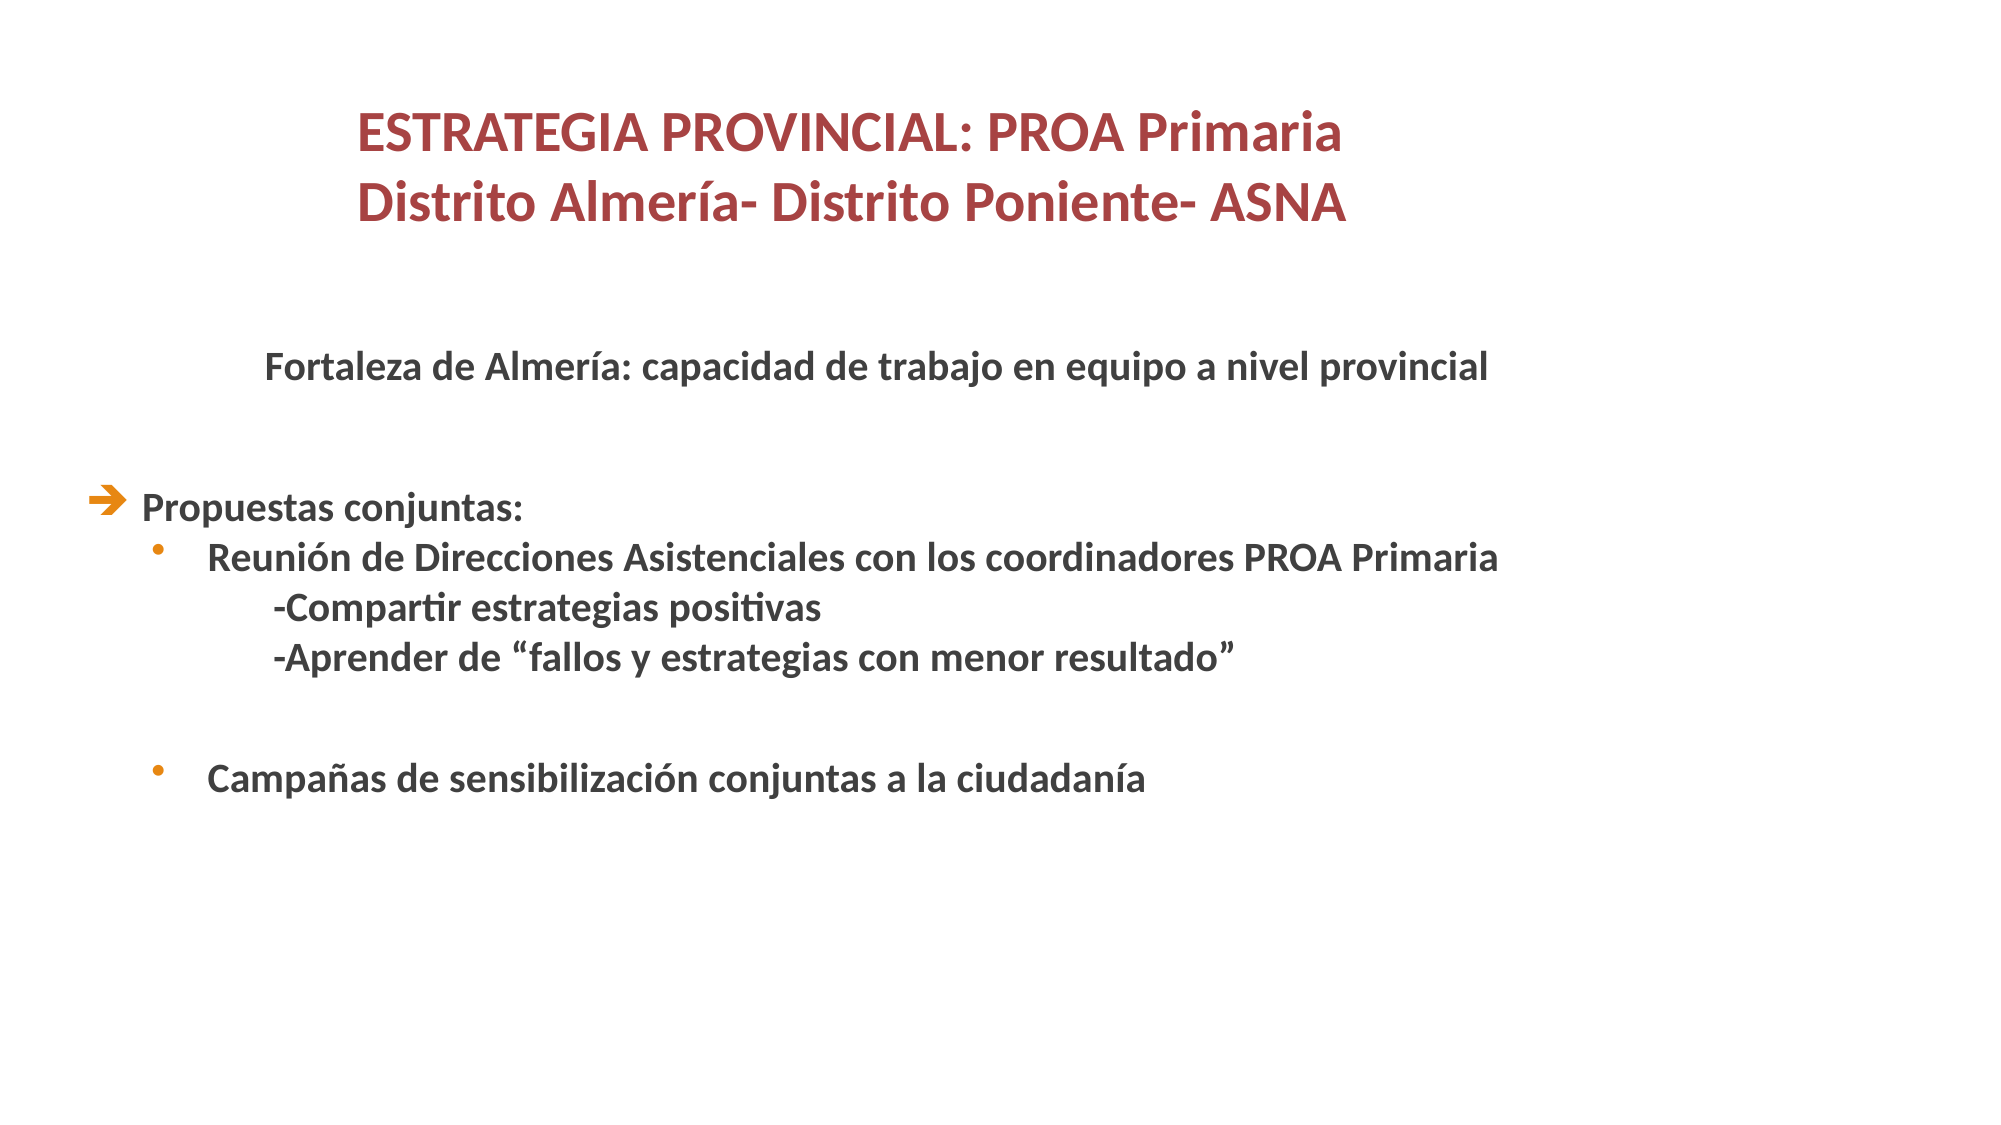

# ESTRATEGIA PROVINCIAL: PROA Primaria Distrito Almería- Distrito Poniente- ASNA
Fortaleza de Almería: capacidad de trabajo en equipo a nivel provincial
Propuestas conjuntas:
Reunión de Direcciones Asistenciales con los coordinadores PROA Primaria
-Compartir estrategias positivas
-Aprender de “fallos y estrategias con menor resultado”
Campañas de sensibilización conjuntas a la ciudadanía